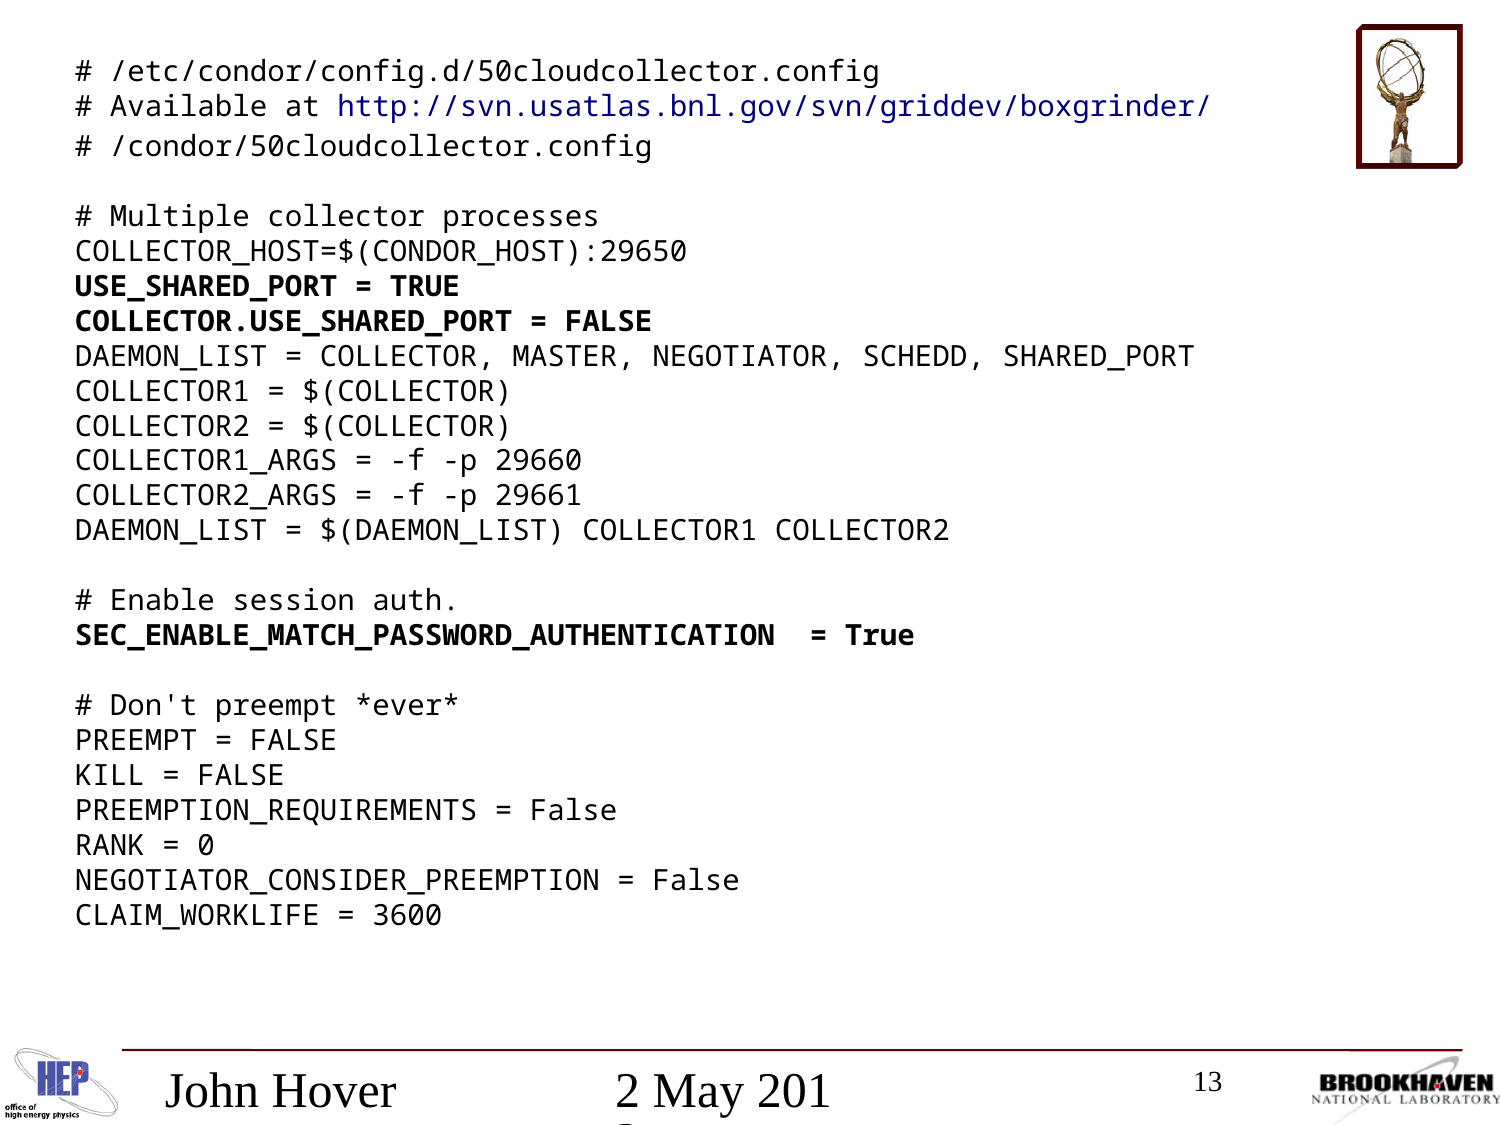

# /etc/condor/config.d/50cloudcollector.config
# Available at http://svn.usatlas.bnl.gov/svn/griddev/boxgrinder/
# /condor/50cloudcollector.config
# Multiple collector processes
COLLECTOR_HOST=$(CONDOR_HOST):29650
USE_SHARED_PORT = TRUE
COLLECTOR.USE_SHARED_PORT = FALSE
DAEMON_LIST = COLLECTOR, MASTER, NEGOTIATOR, SCHEDD, SHARED_PORT
COLLECTOR1 = $(COLLECTOR)
COLLECTOR2 = $(COLLECTOR)
COLLECTOR1_ARGS = -f -p 29660
COLLECTOR2_ARGS = -f -p 29661
DAEMON_LIST = $(DAEMON_LIST) COLLECTOR1 COLLECTOR2
# Enable session auth.
SEC_ENABLE_MATCH_PASSWORD_AUTHENTICATION = True
# Don't preempt *ever*
PREEMPT = FALSE
KILL = FALSE
PREEMPTION_REQUIREMENTS = False
RANK = 0
NEGOTIATOR_CONSIDER_PREEMPTION = False
CLAIM_WORKLIFE = 3600
2 May 2013
John Hover